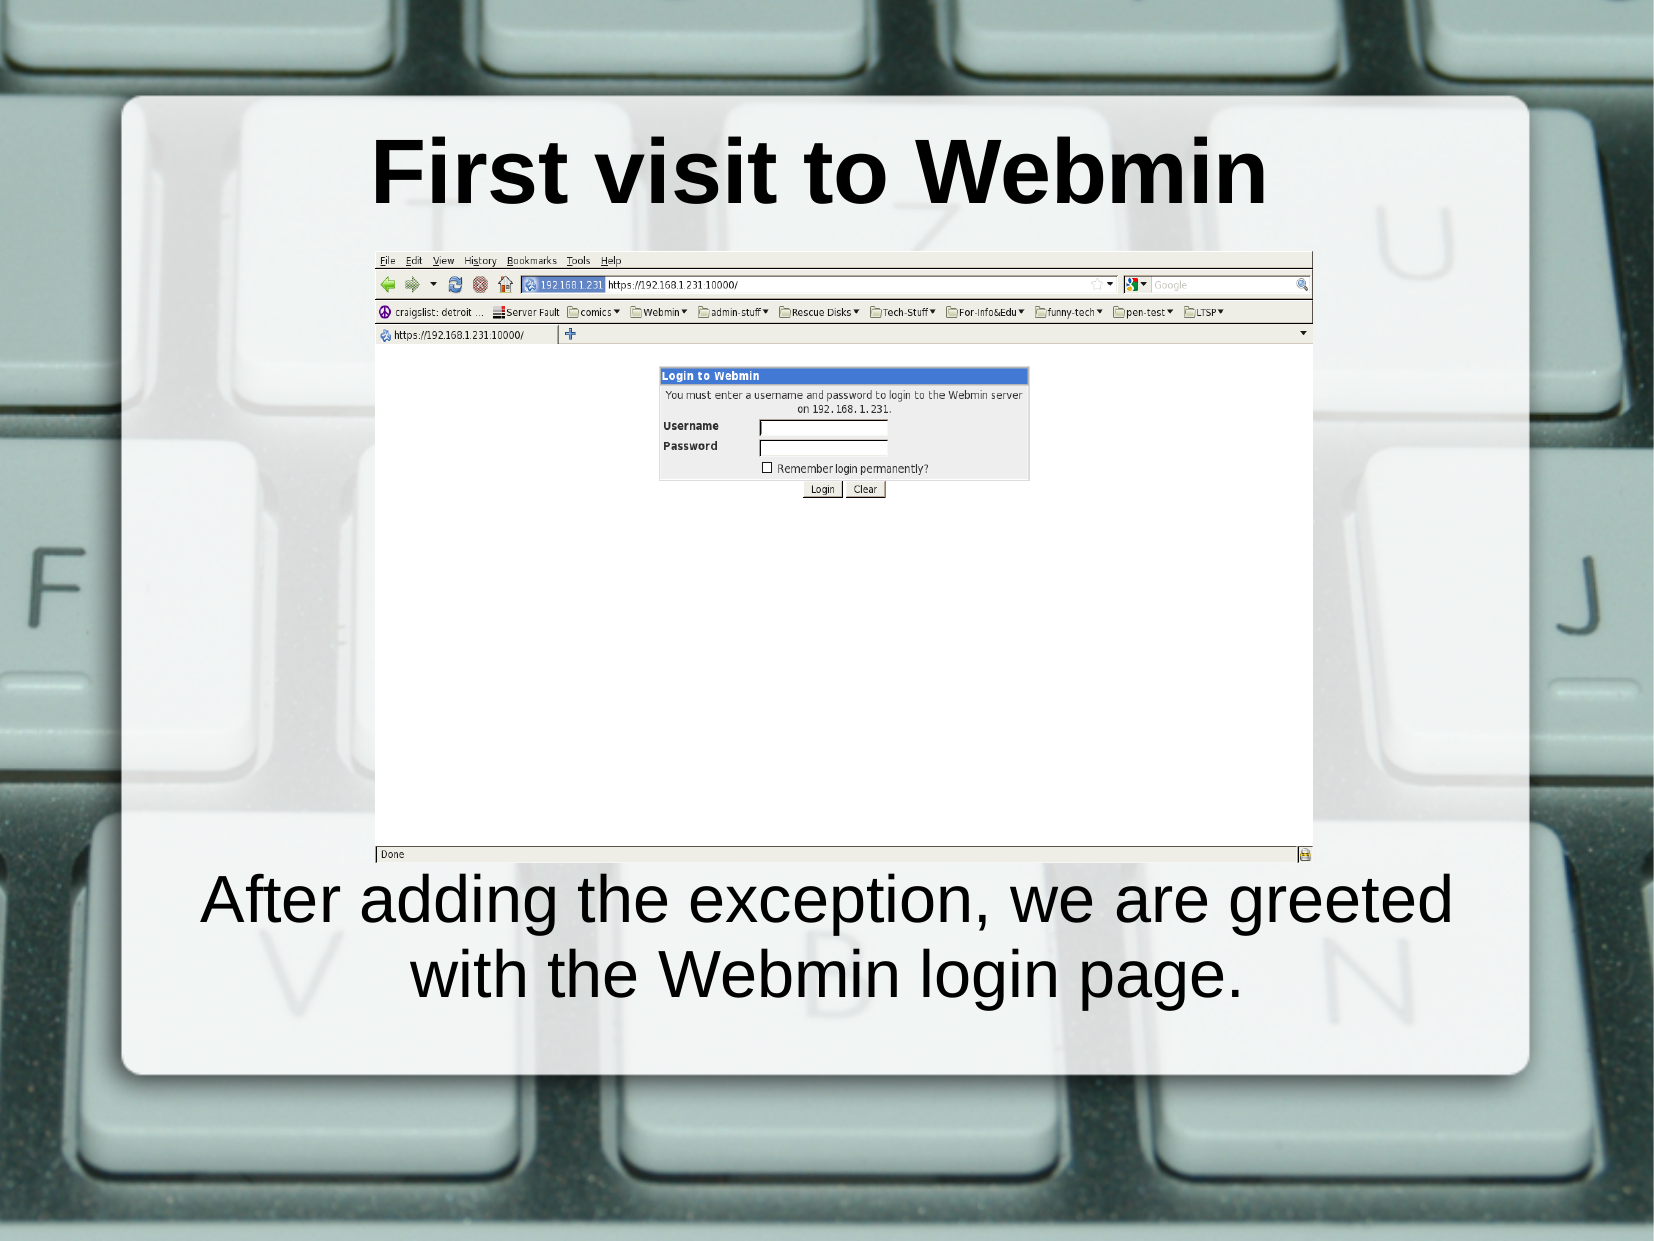

# First visit to Webmin
After adding the exception, we are greeted with the Webmin login page.